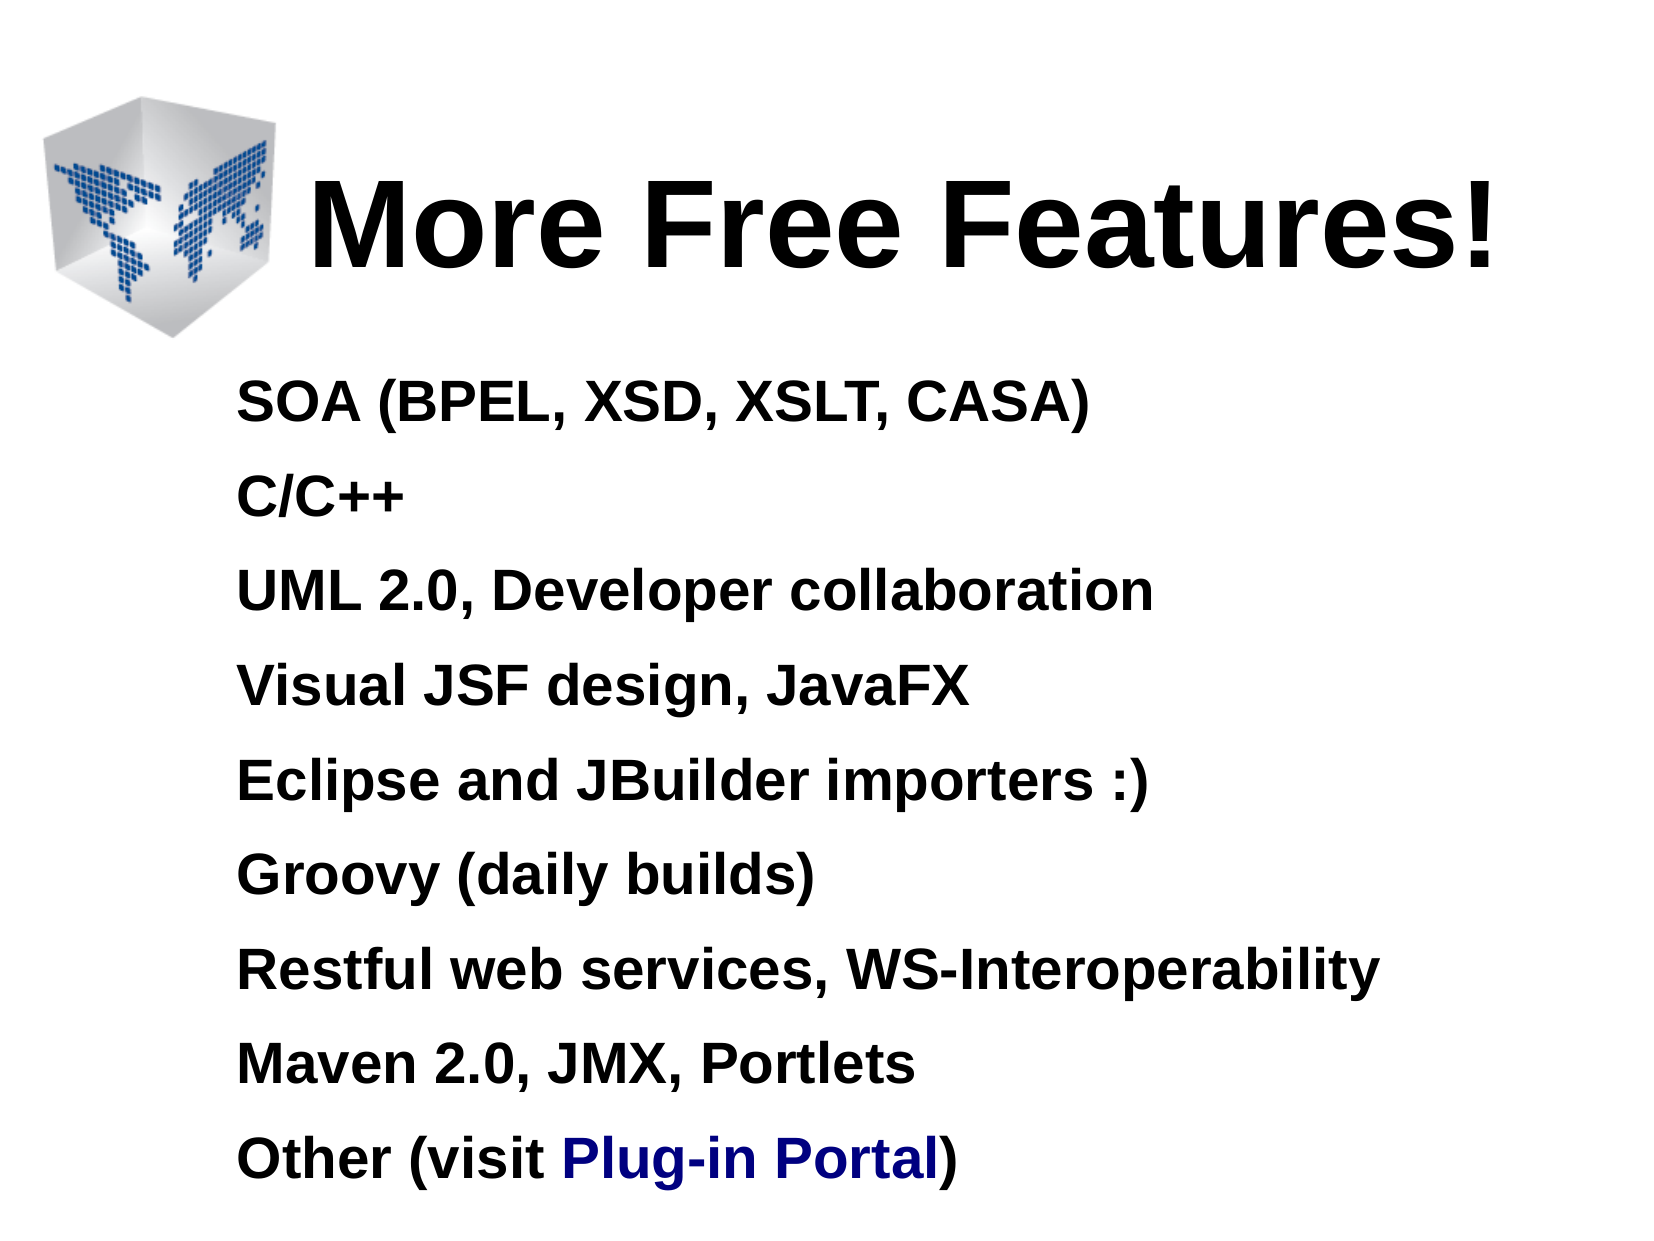

# More Free Features!
SOA (BPEL, XSD, XSLT, CASA)
C/C++
UML 2.0, Developer collaboration
Visual JSF design, JavaFX
Eclipse and JBuilder importers :)
Groovy (daily builds)
Restful web services, WS-Interoperability
Maven 2.0, JMX, Portlets
Other (visit Plug-in Portal)